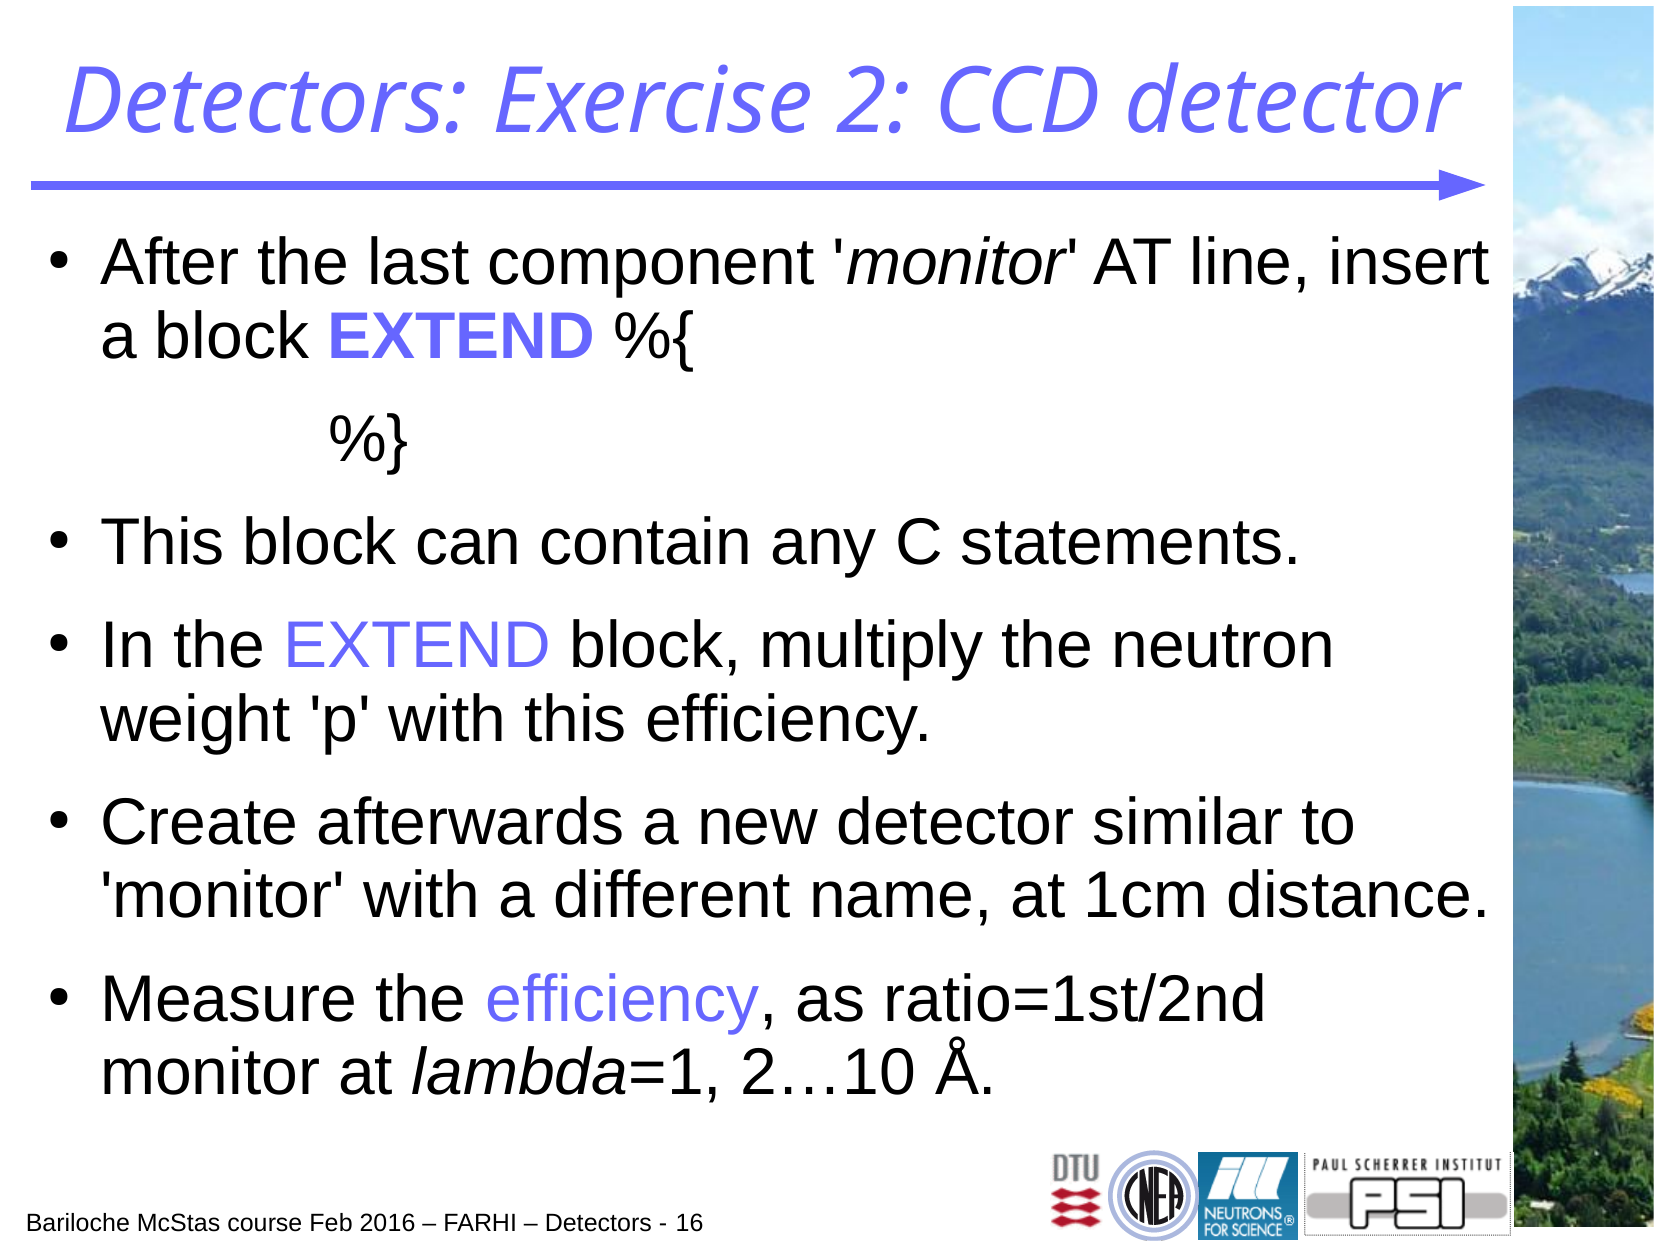

# Detectors: Exercise 2: CCD detector
After the last component 'monitor' AT line, insert a block EXTEND %{
%}
This block can contain any C statements.
In the EXTEND block, multiply the neutron weight 'p' with this efficiency.
Create afterwards a new detector similar to 'monitor' with a different name, at 1cm distance.
Measure the efficiency, as ratio=1st/2nd monitor at lambda=1, 2…10 Å.